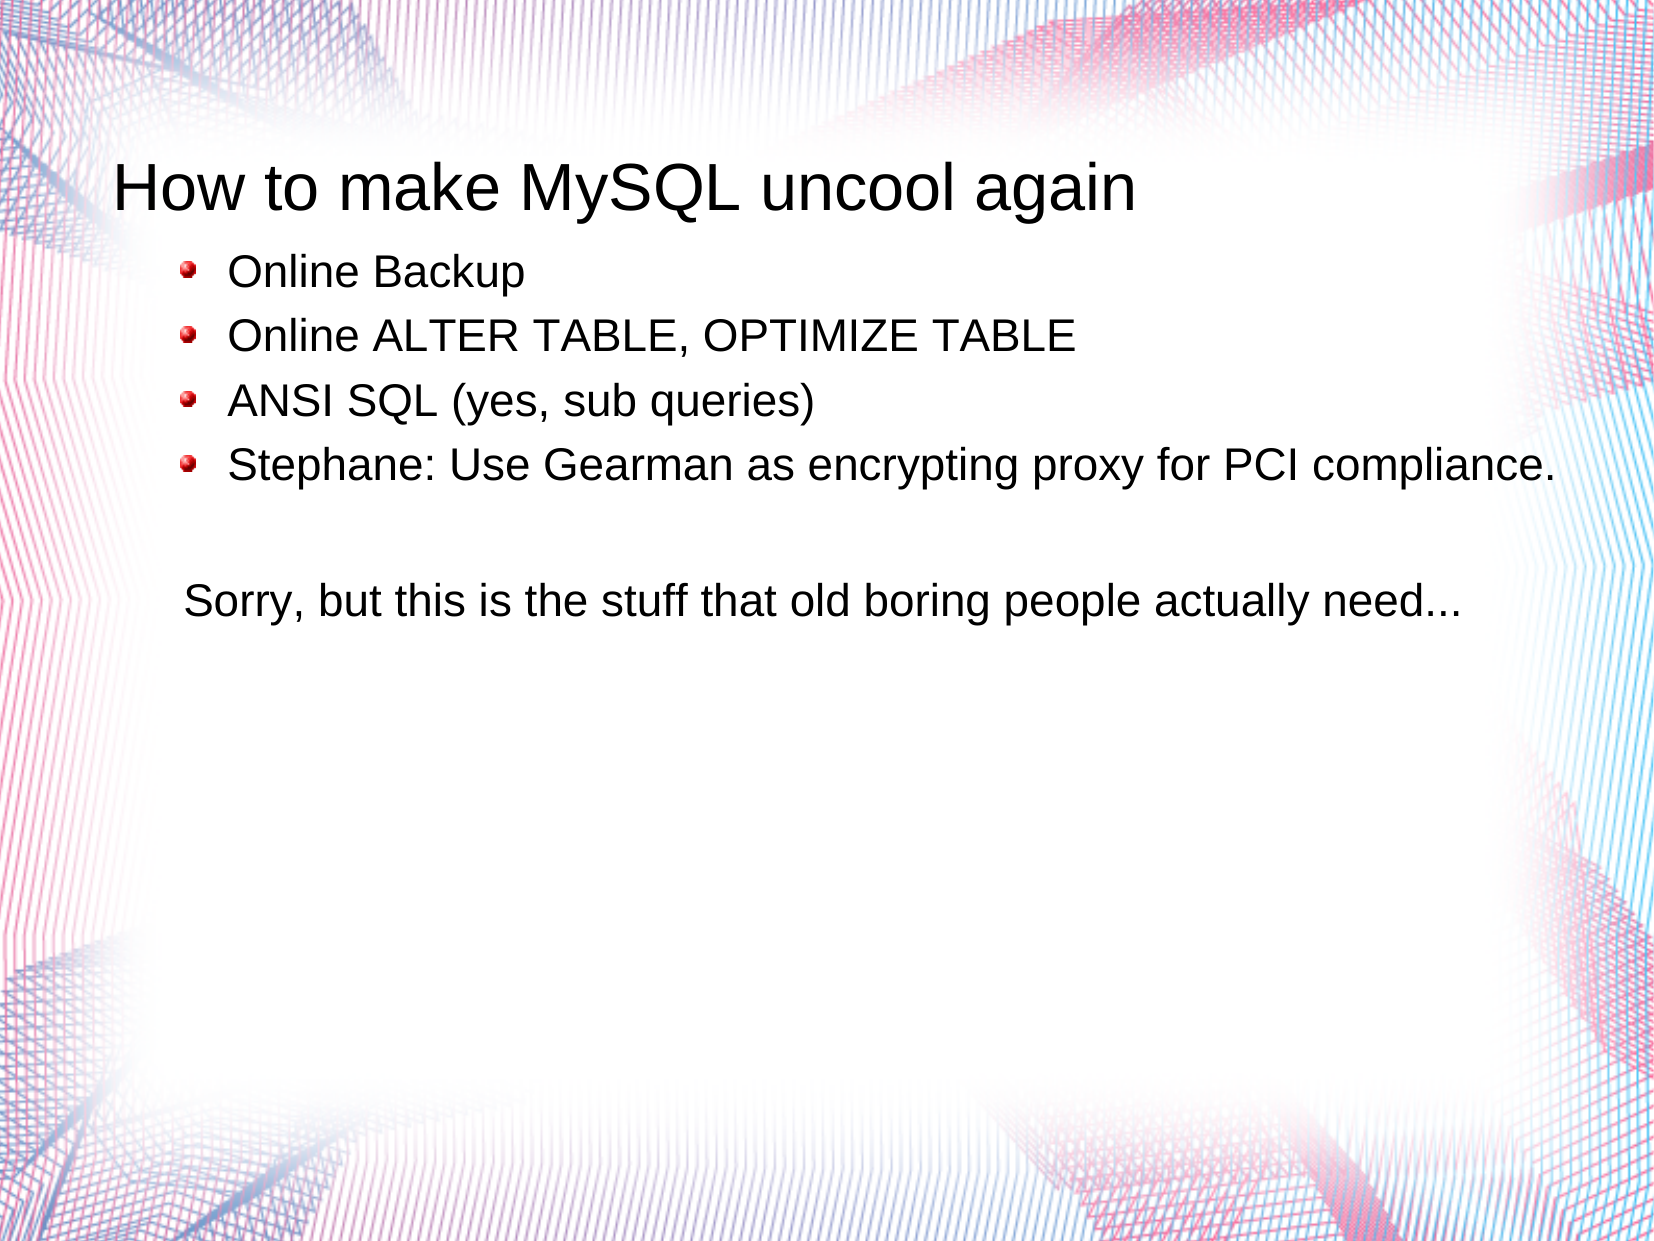

# How to make MySQL uncool again
Online Backup
Online ALTER TABLE, OPTIMIZE TABLE
ANSI SQL (yes, sub queries)
Stephane: Use Gearman as encrypting proxy for PCI compliance.
Sorry, but this is the stuff that old boring people actually need...